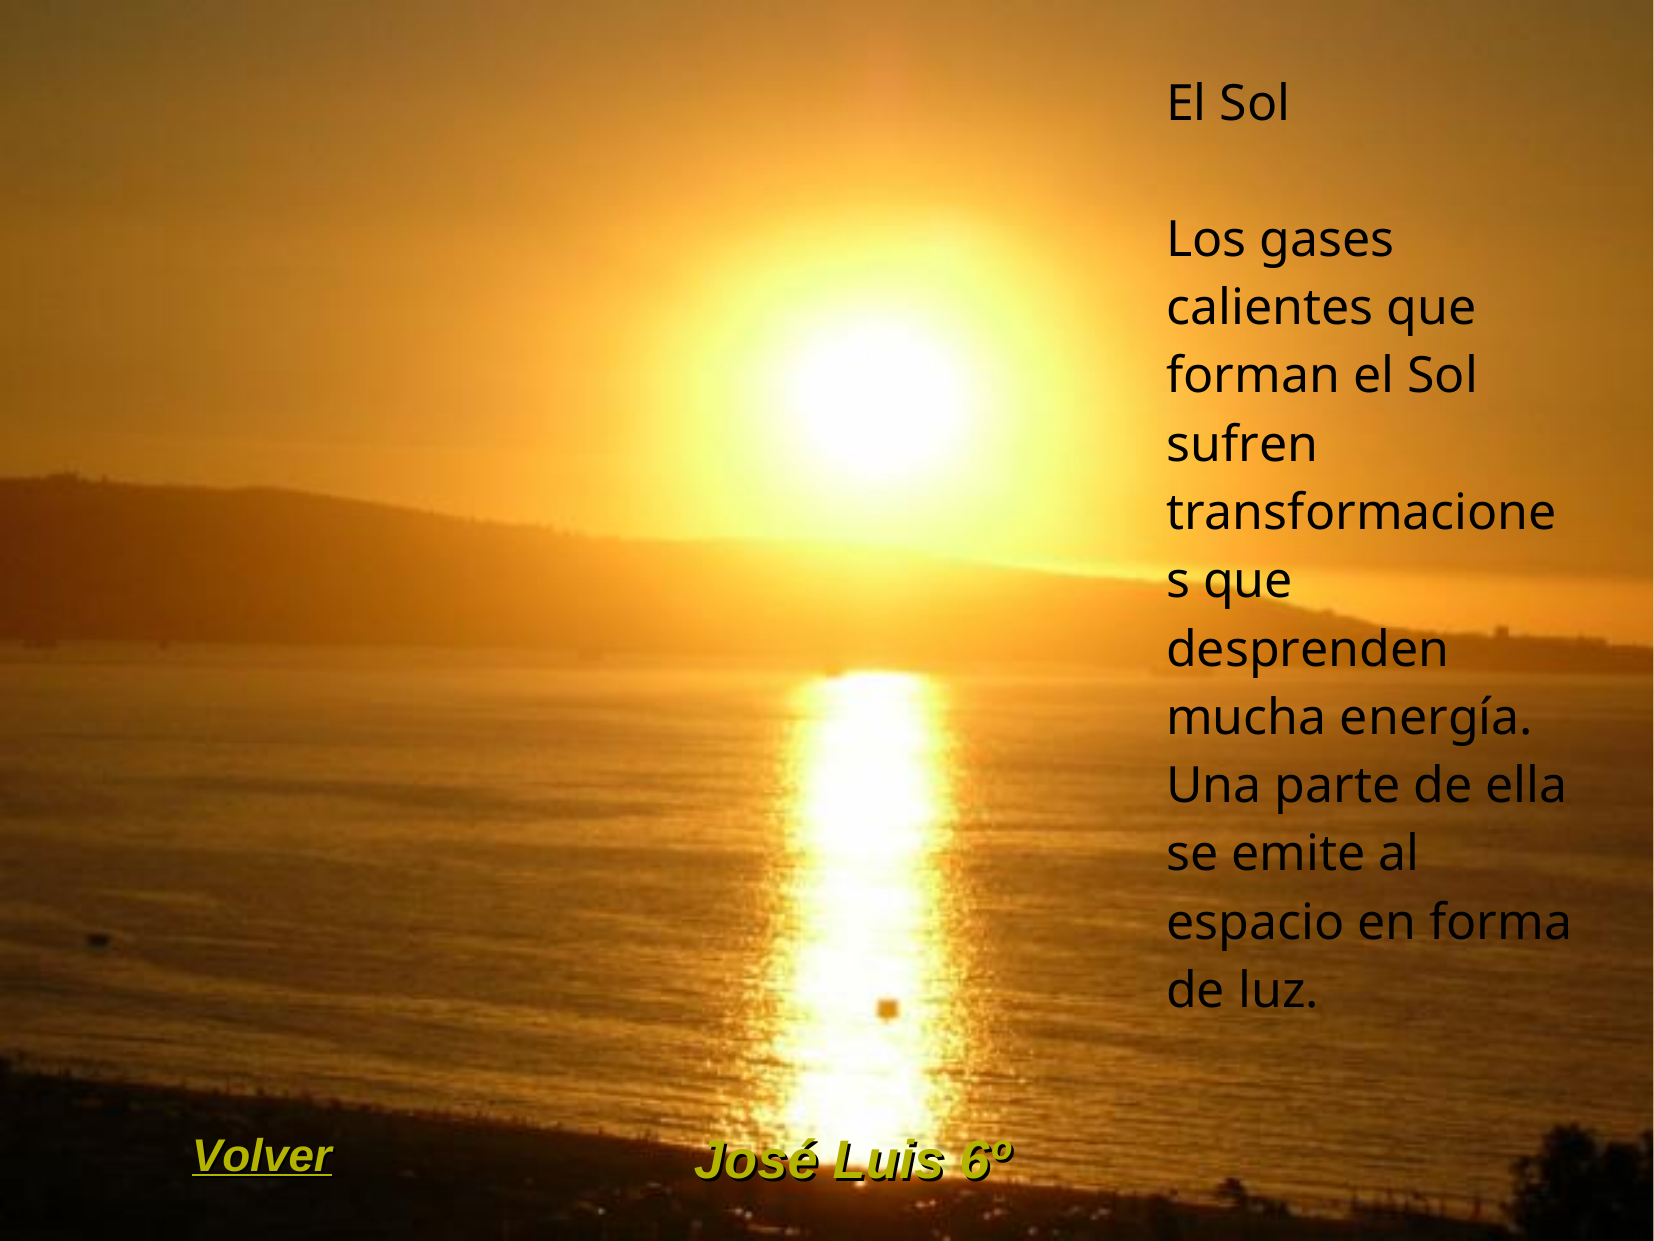

El Sol
Los gases calientes que forman el Sol sufren transformaciones que desprenden mucha energía. Una parte de ella se emite al espacio en forma de luz.
Volver
José Luis 6º